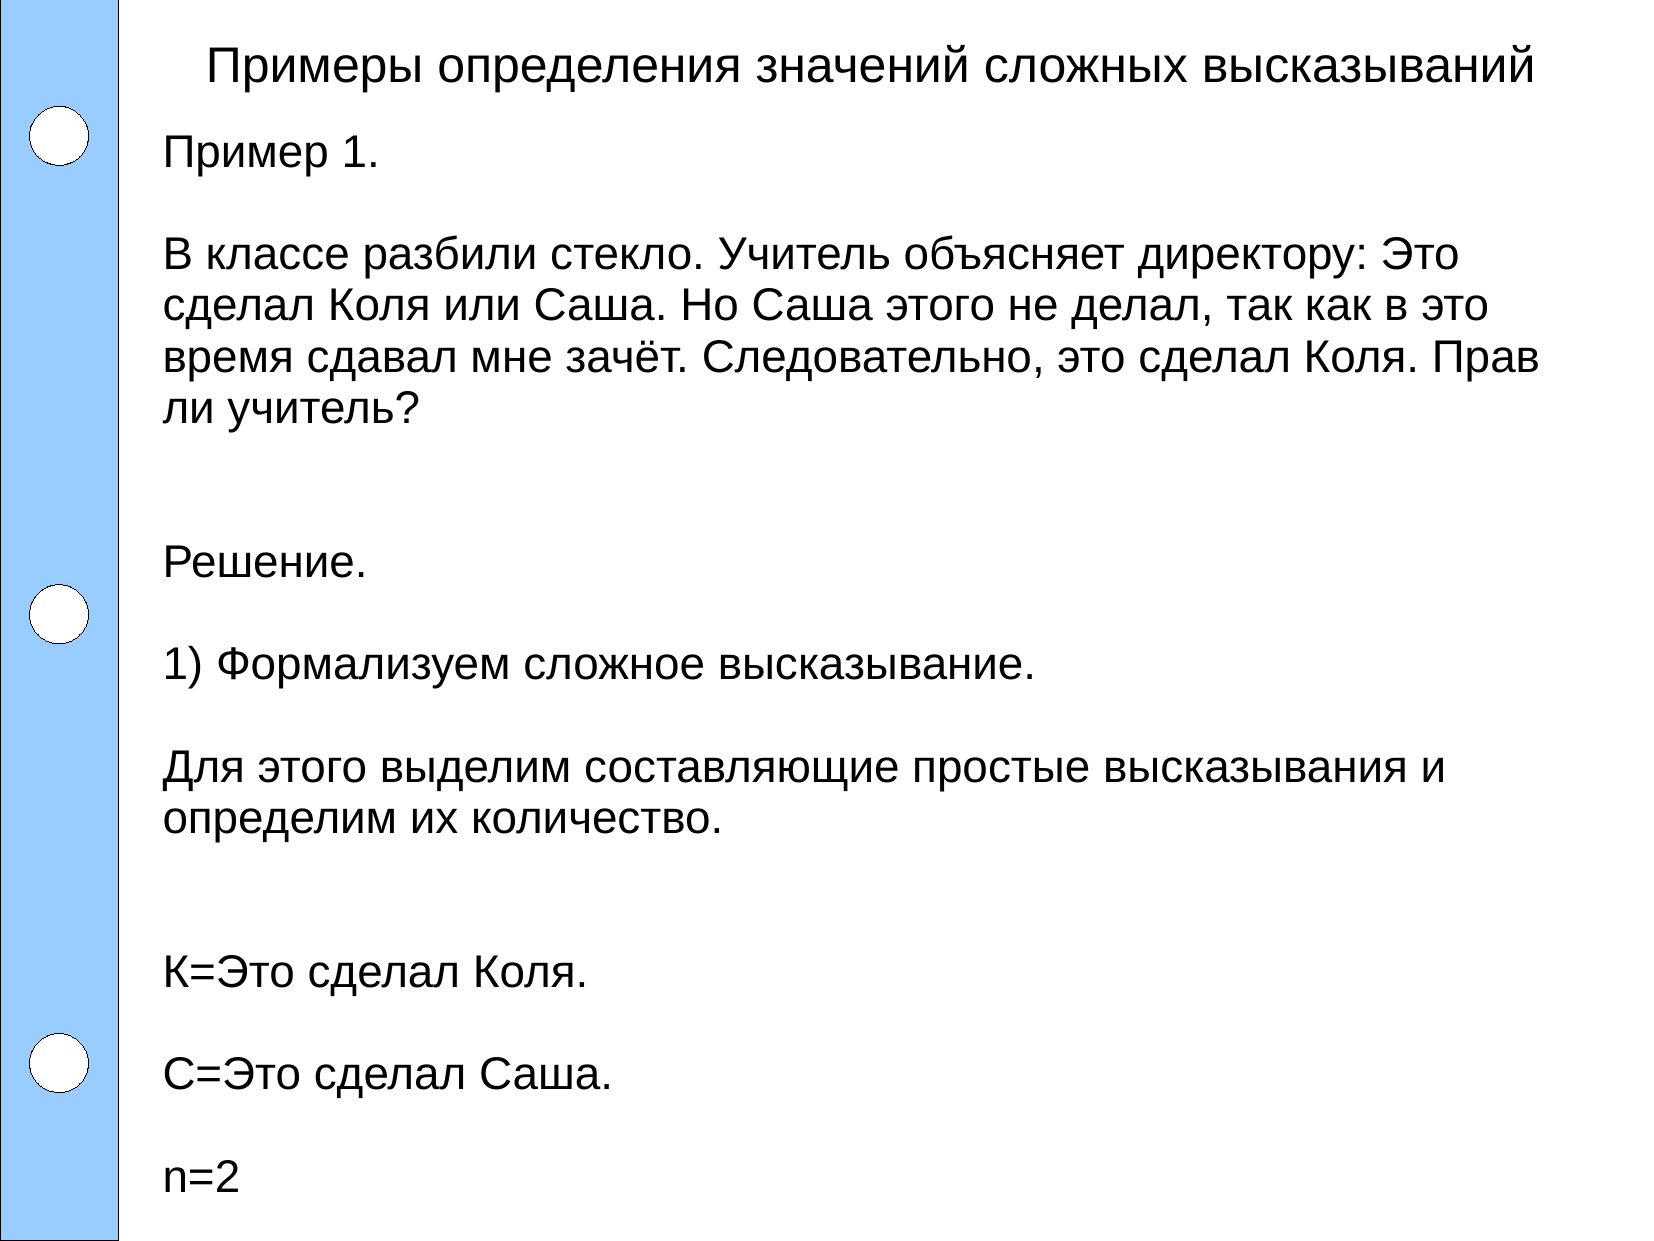

Примеры определения значений сложных высказываний
Пример 1.
В классе разбили стекло. Учитель объясняет директору: Это сделал Коля или Саша. Но Саша этого не делал, так как в это время сдавал мне зачёт. Следовательно, это сделал Коля. Прав ли учитель?
Решение.
1) Формализуем сложное высказывание.
Для этого выделим составляющие простые высказывания и определим их количество.
К=Это сделал Коля.
С=Это сделал Саша.
n=2